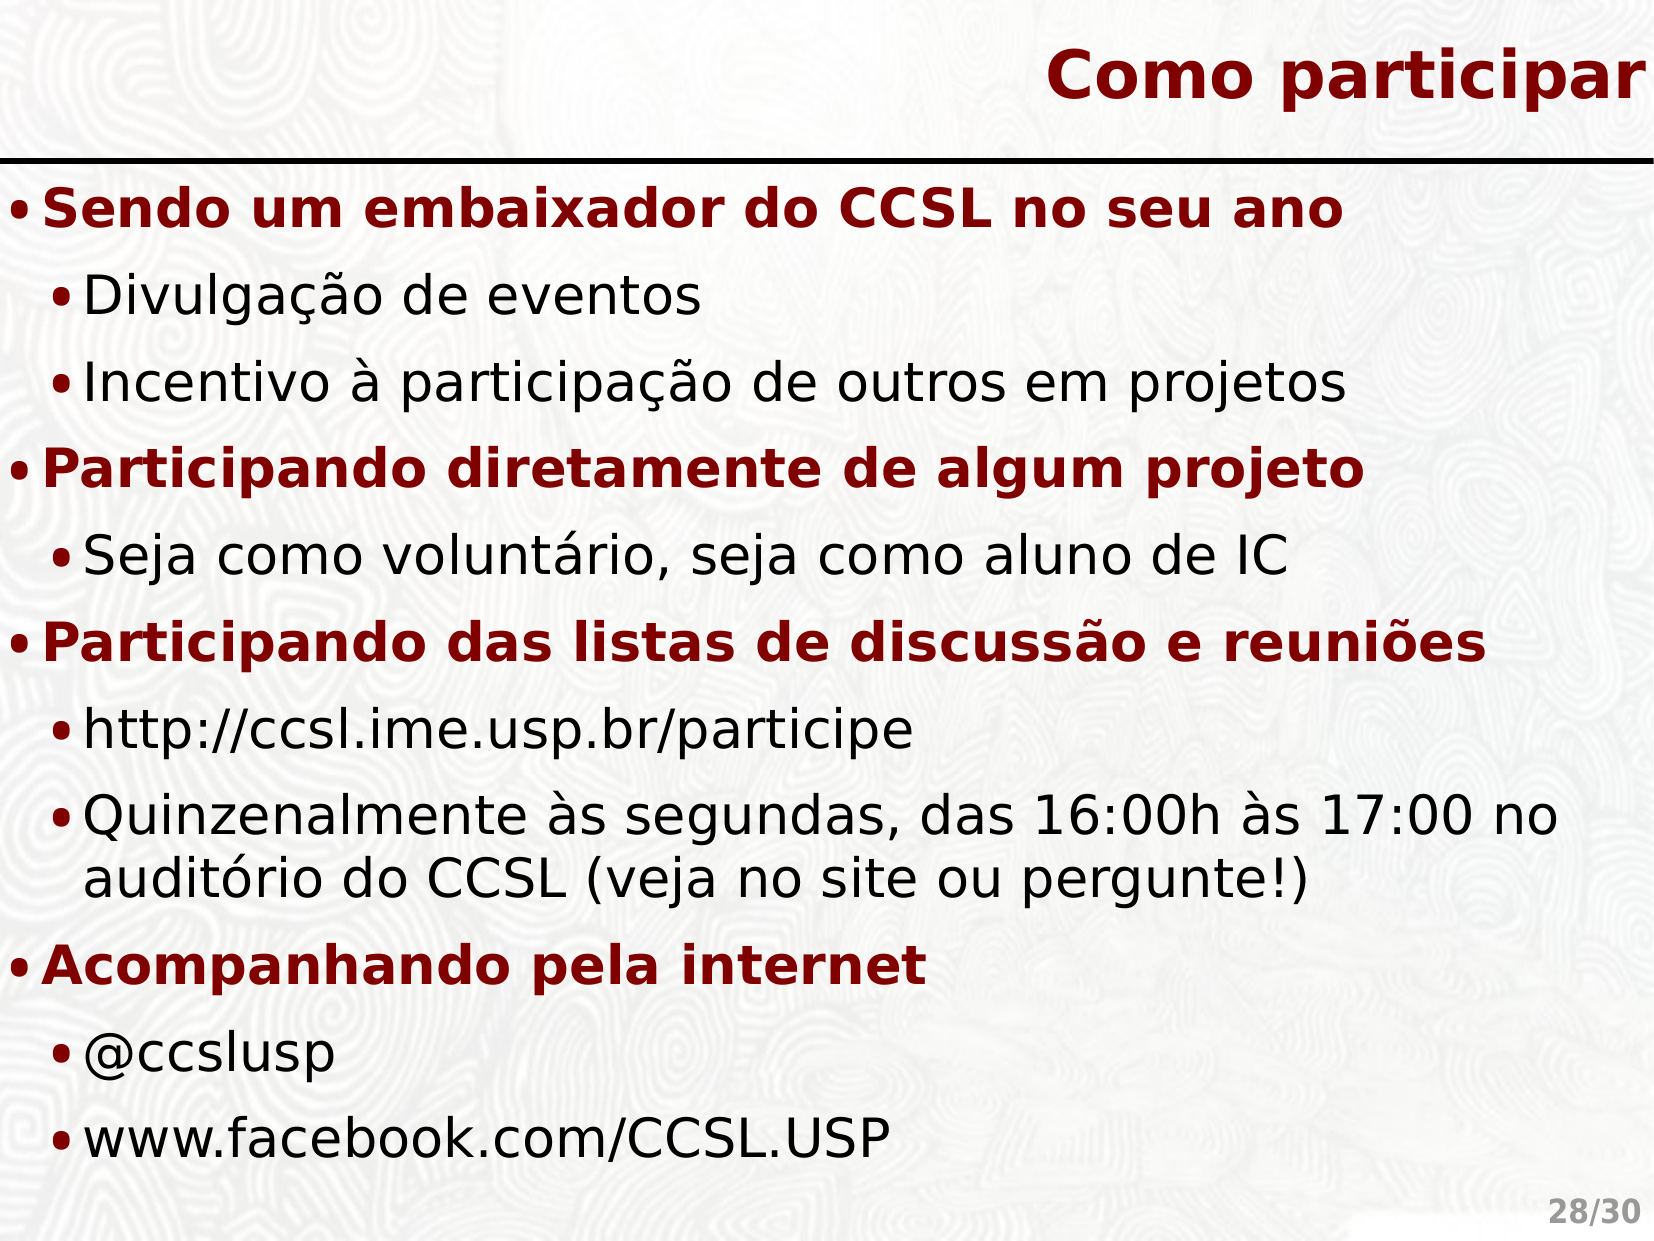

# Como participar
Sendo um embaixador do CCSL no seu ano
Divulgação de eventos
Incentivo à participação de outros em projetos
Participando diretamente de algum projeto
Seja como voluntário, seja como aluno de IC
Participando das listas de discussão e reuniões
http://ccsl.ime.usp.br/participe
Quinzenalmente às segundas, das 16:00h às 17:00 no auditório do CCSL (veja no site ou pergunte!)
Acompanhando pela internet
@ccslusp
www.facebook.com/CCSL.USP
28